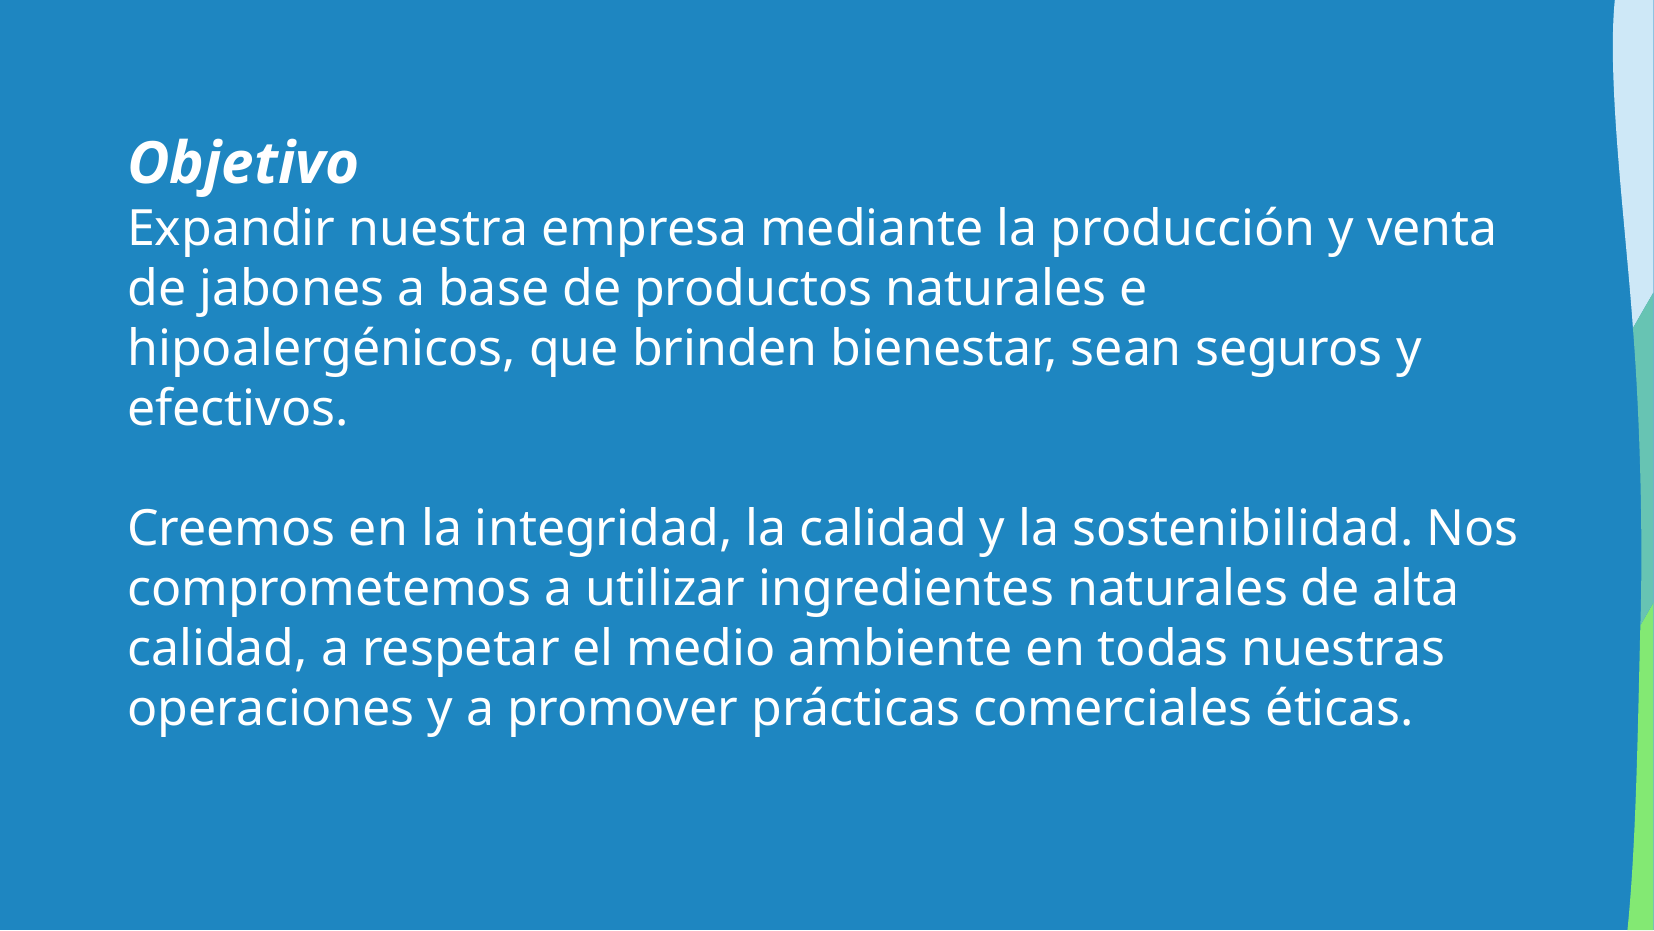

Objetivo
Expandir nuestra empresa mediante la producción y venta de jabones a base de productos naturales e hipoalergénicos, que brinden bienestar, sean seguros y efectivos.
Creemos en la integridad, la calidad y la sostenibilidad. Nos comprometemos a utilizar ingredientes naturales de alta calidad, a respetar el medio ambiente en todas nuestras
operaciones y a promover prácticas comerciales éticas.